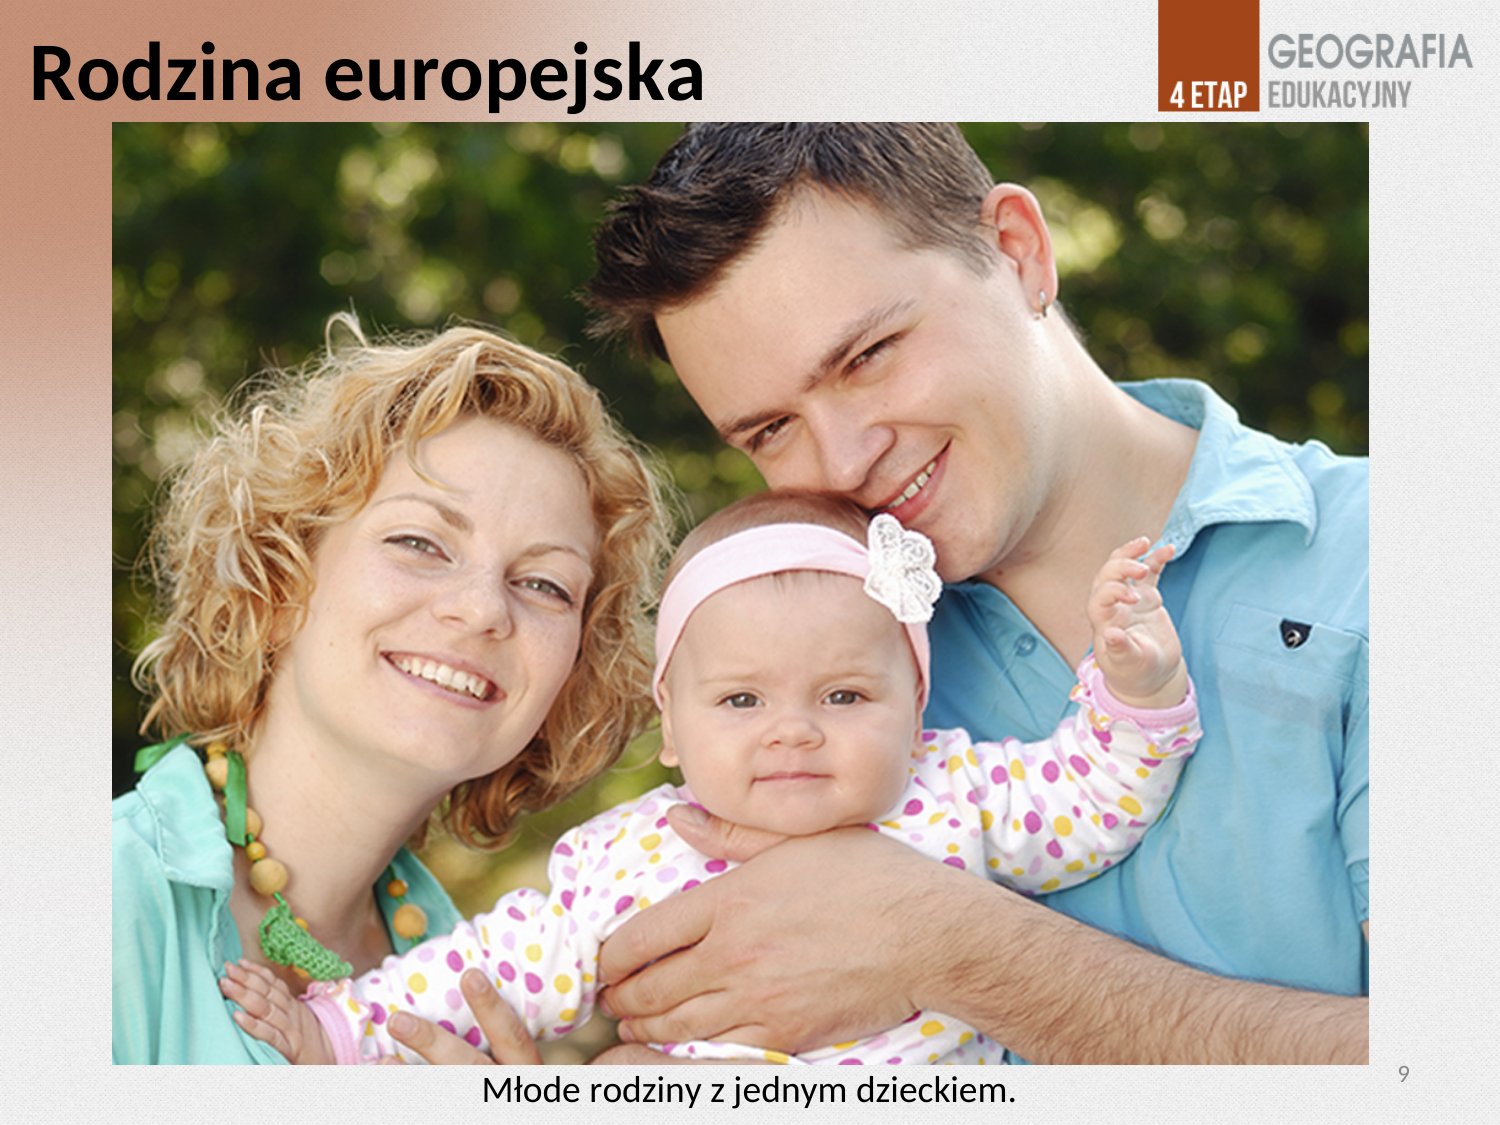

Rodzina europejska
Młode rodziny z jednym dzieckiem.